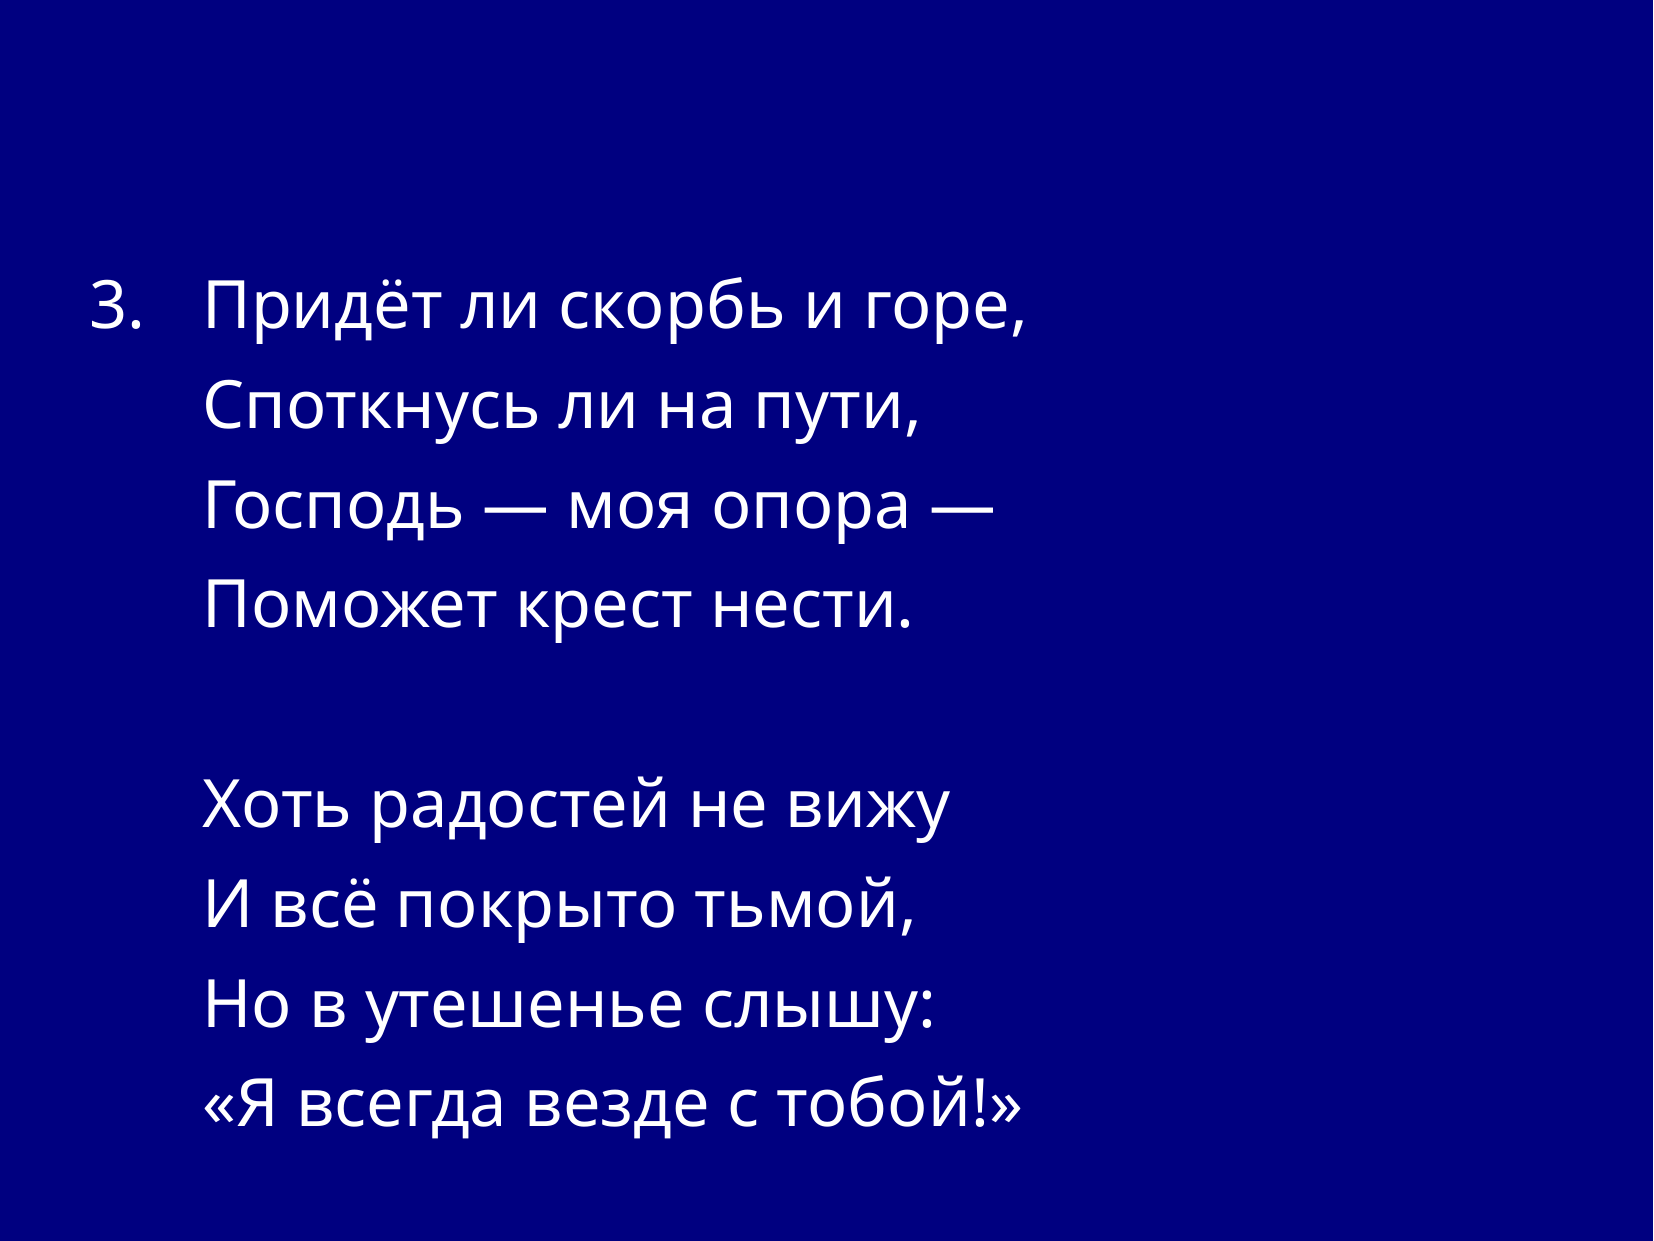

3.	Придёт ли скорбь и горе,
	Споткнусь ли на пути,
	Господь — моя опора —
	Поможет крест нести.
	Хоть радостей не вижу
	И всё покрыто тьмой,
	Но в утешенье слышу:
	«Я всегда везде с тобой!»